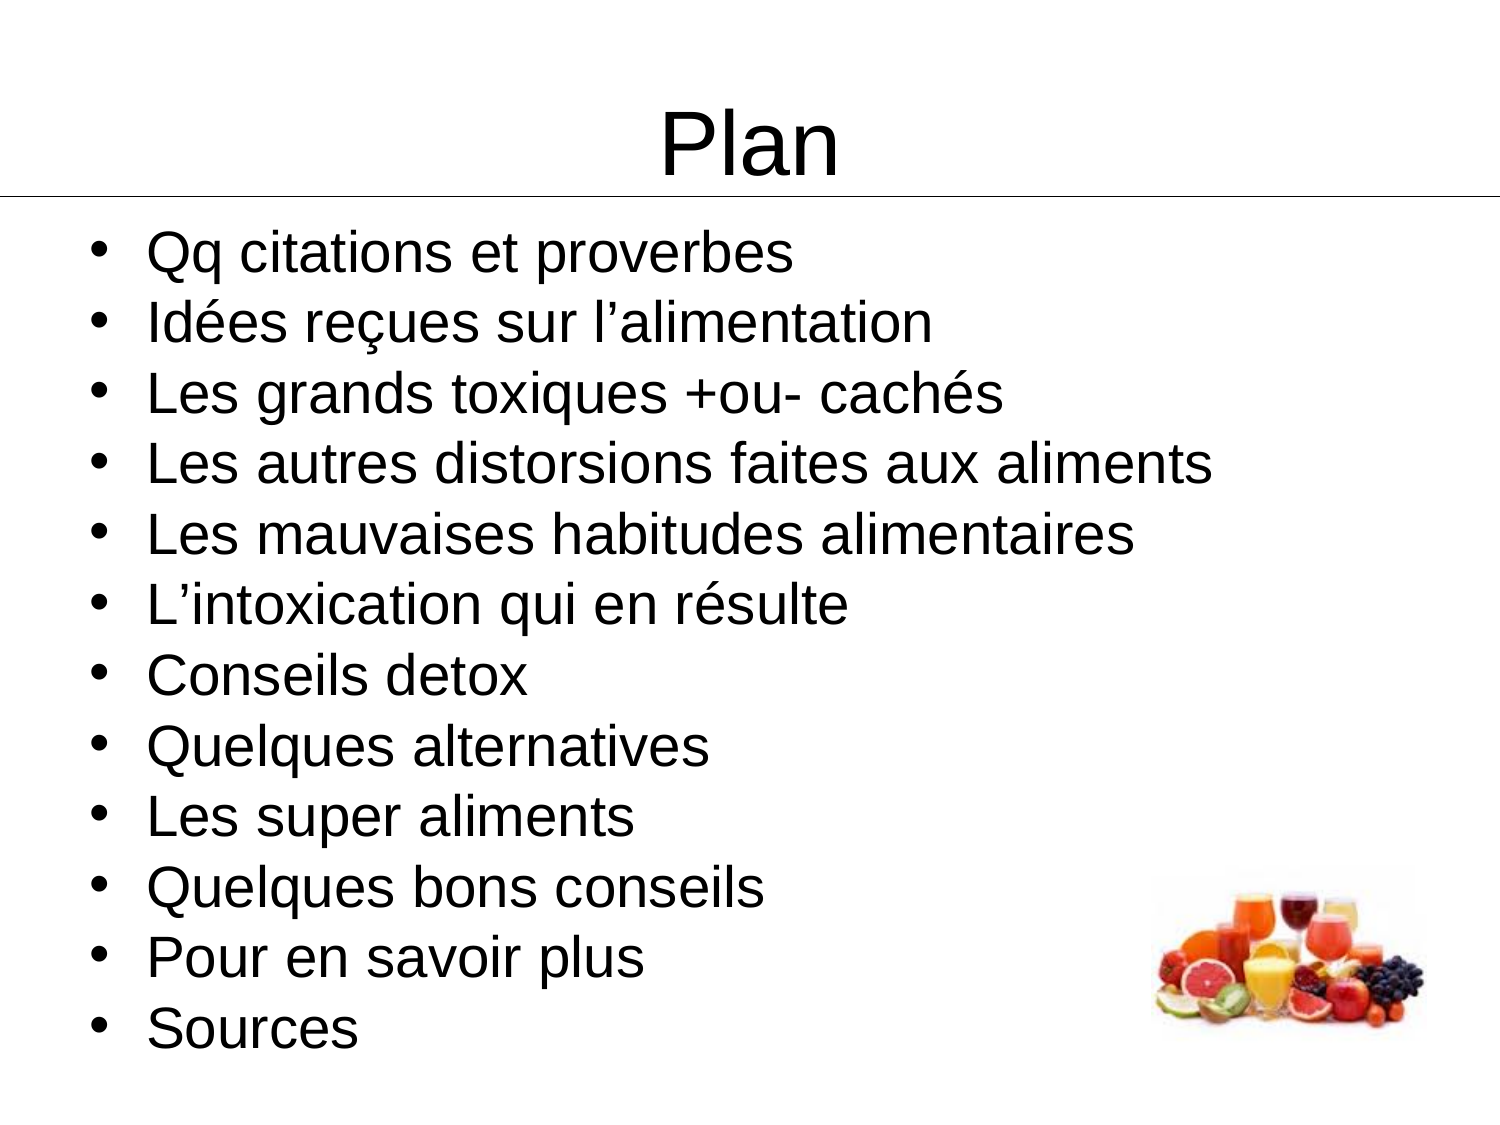

# Plan
Qq citations et proverbes
Idées reçues sur l’alimentation
Les grands toxiques +ou- cachés
Les autres distorsions faites aux aliments
Les mauvaises habitudes alimentaires
L’intoxication qui en résulte
Conseils detox
Quelques alternatives
Les super aliments
Quelques bons conseils
Pour en savoir plus
Sources